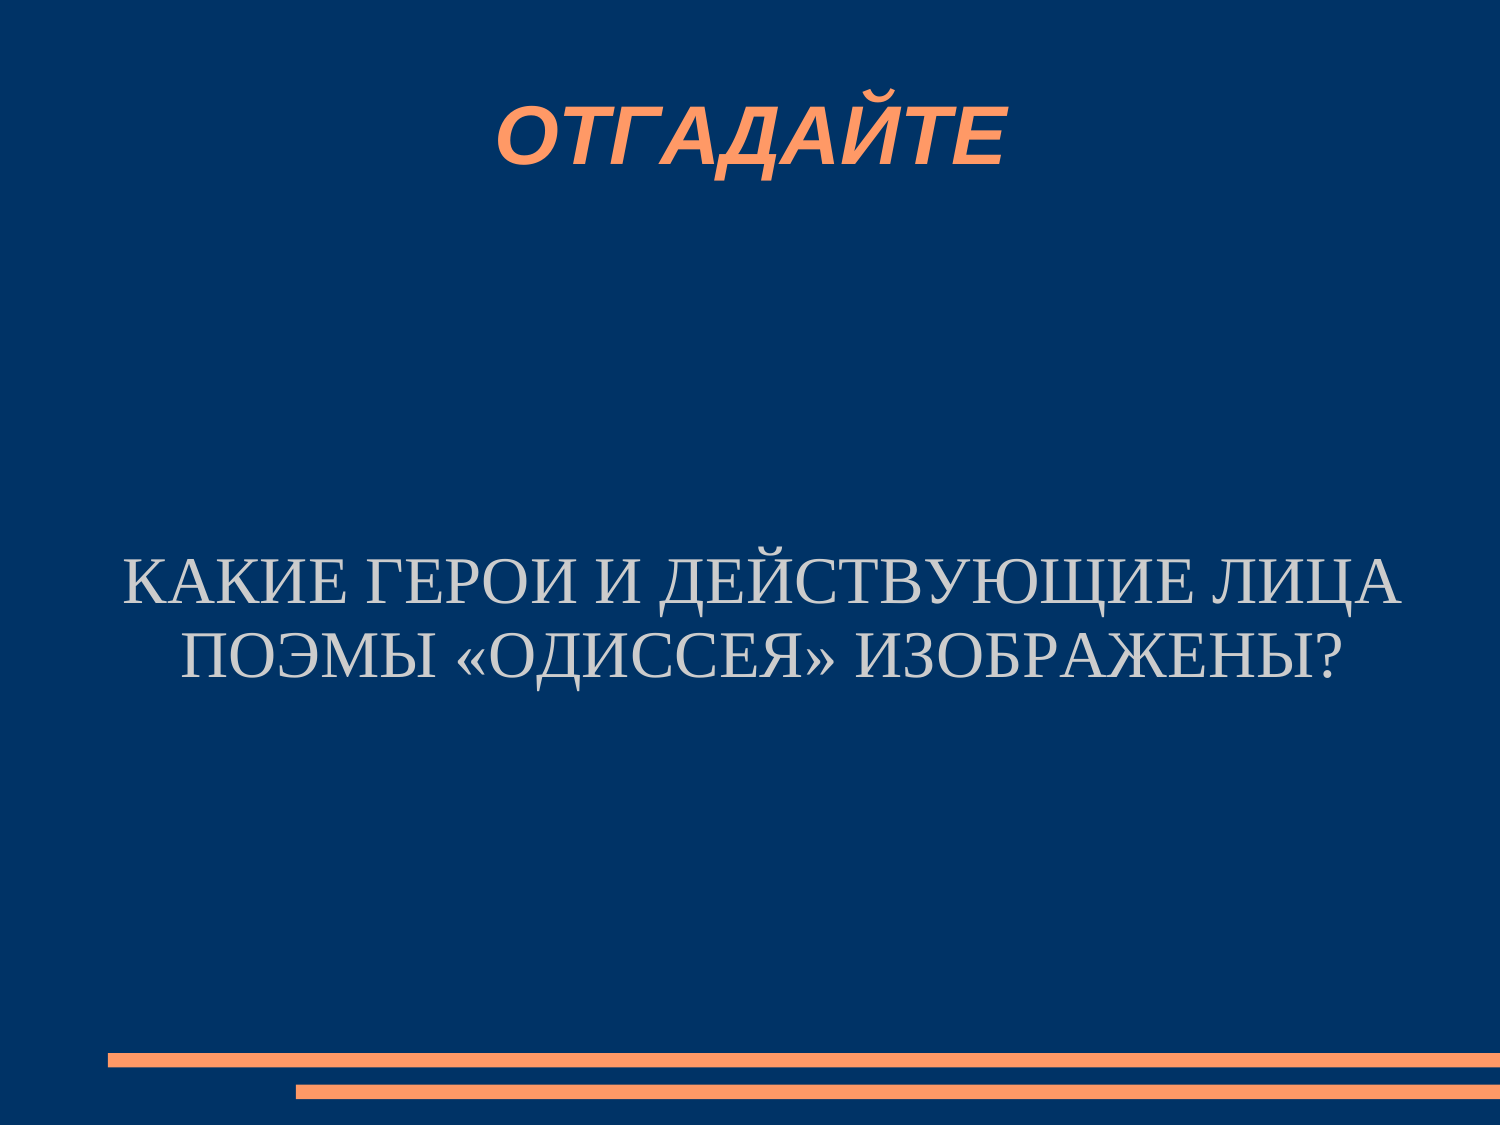

# ОТГАДАЙТЕ
КАКИЕ ГЕРОИ И ДЕЙСТВУЮЩИЕ ЛИЦА ПОЭМЫ «ОДИССЕЯ» ИЗОБРАЖЕНЫ?